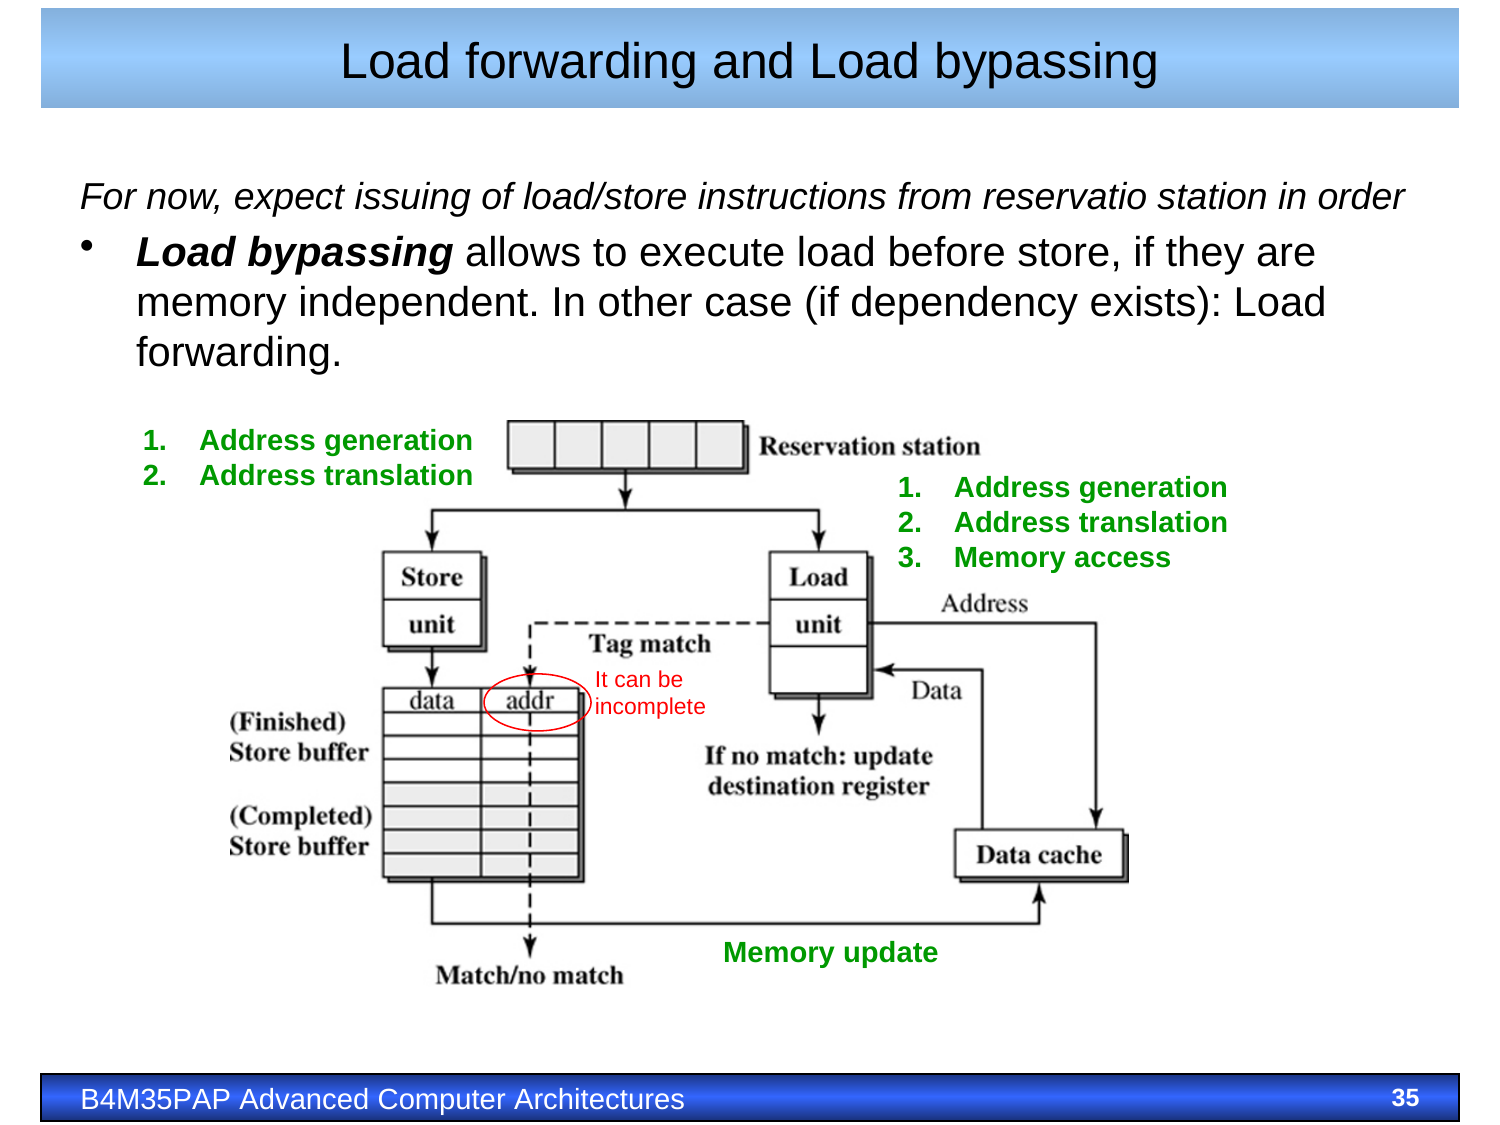

# Load forwarding and Load bypassing
For now, expect issuing of load/store instructions from reservatio station in order
Load bypassing allows to execute load before store, if they are memory independent. In other case (if dependency exists): Load forwarding.
Address generation
Address translation
Address generation
Address translation
Memory access
It can be incomplete
Memory update